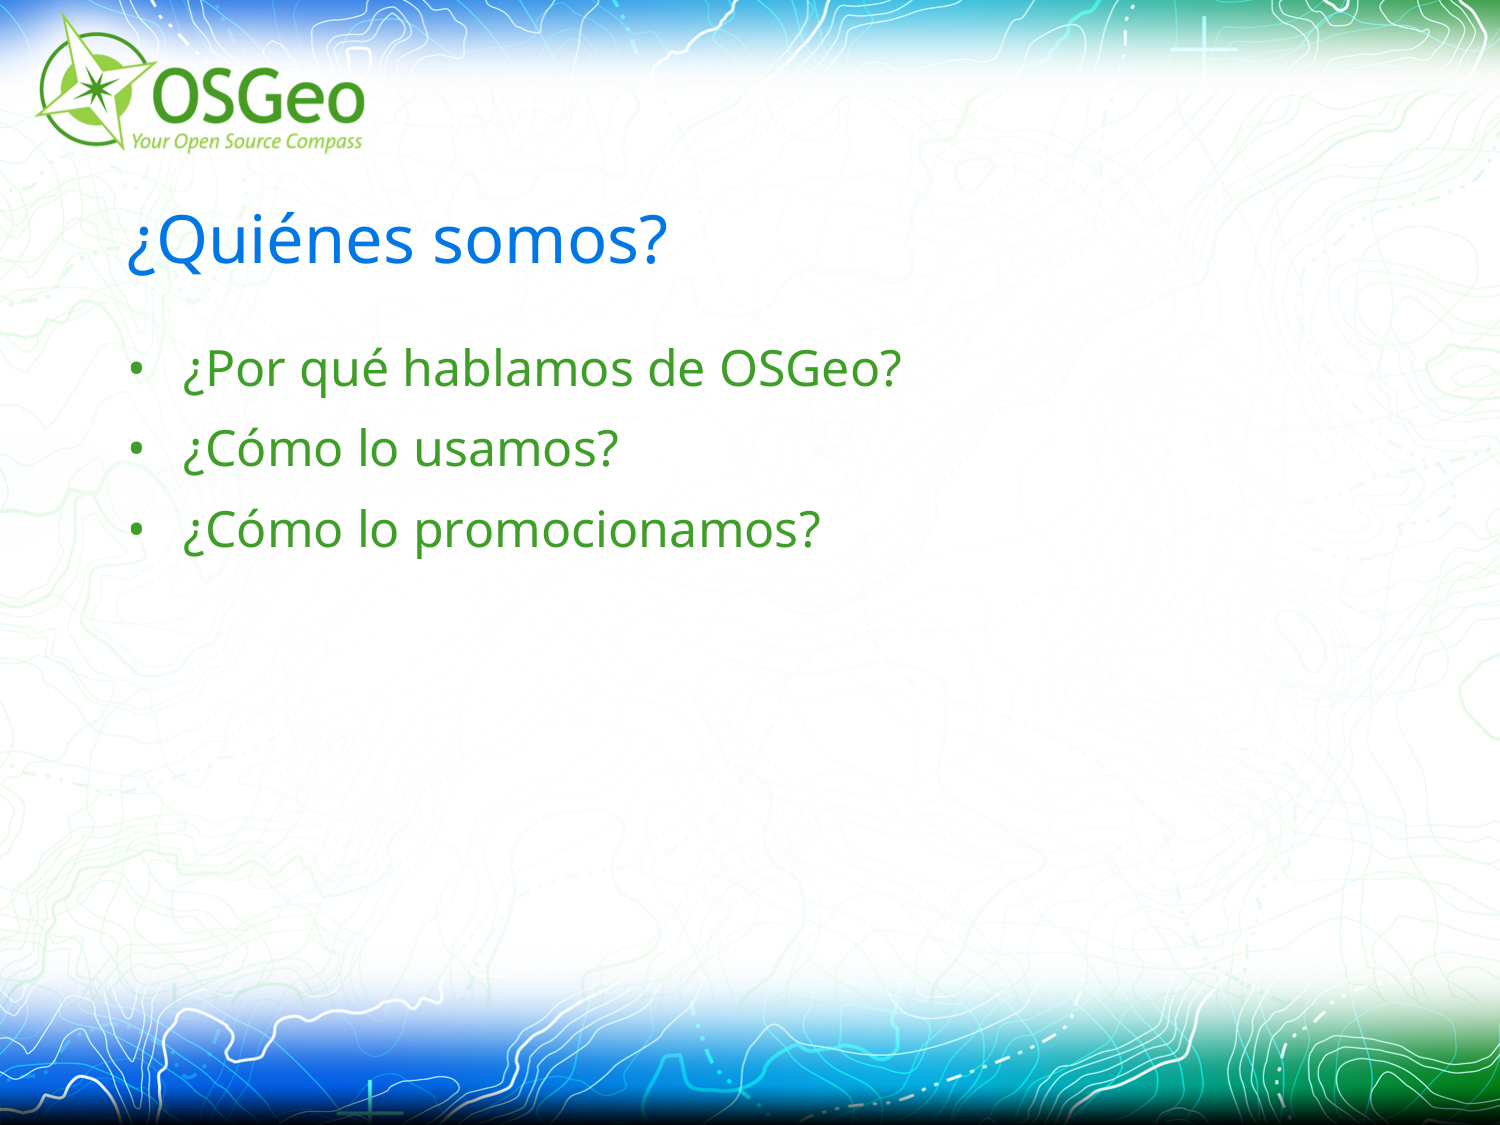

# ¿Quiénes somos?
¿Por qué hablamos de OSGeo?
¿Cómo lo usamos?
¿Cómo lo promocionamos?